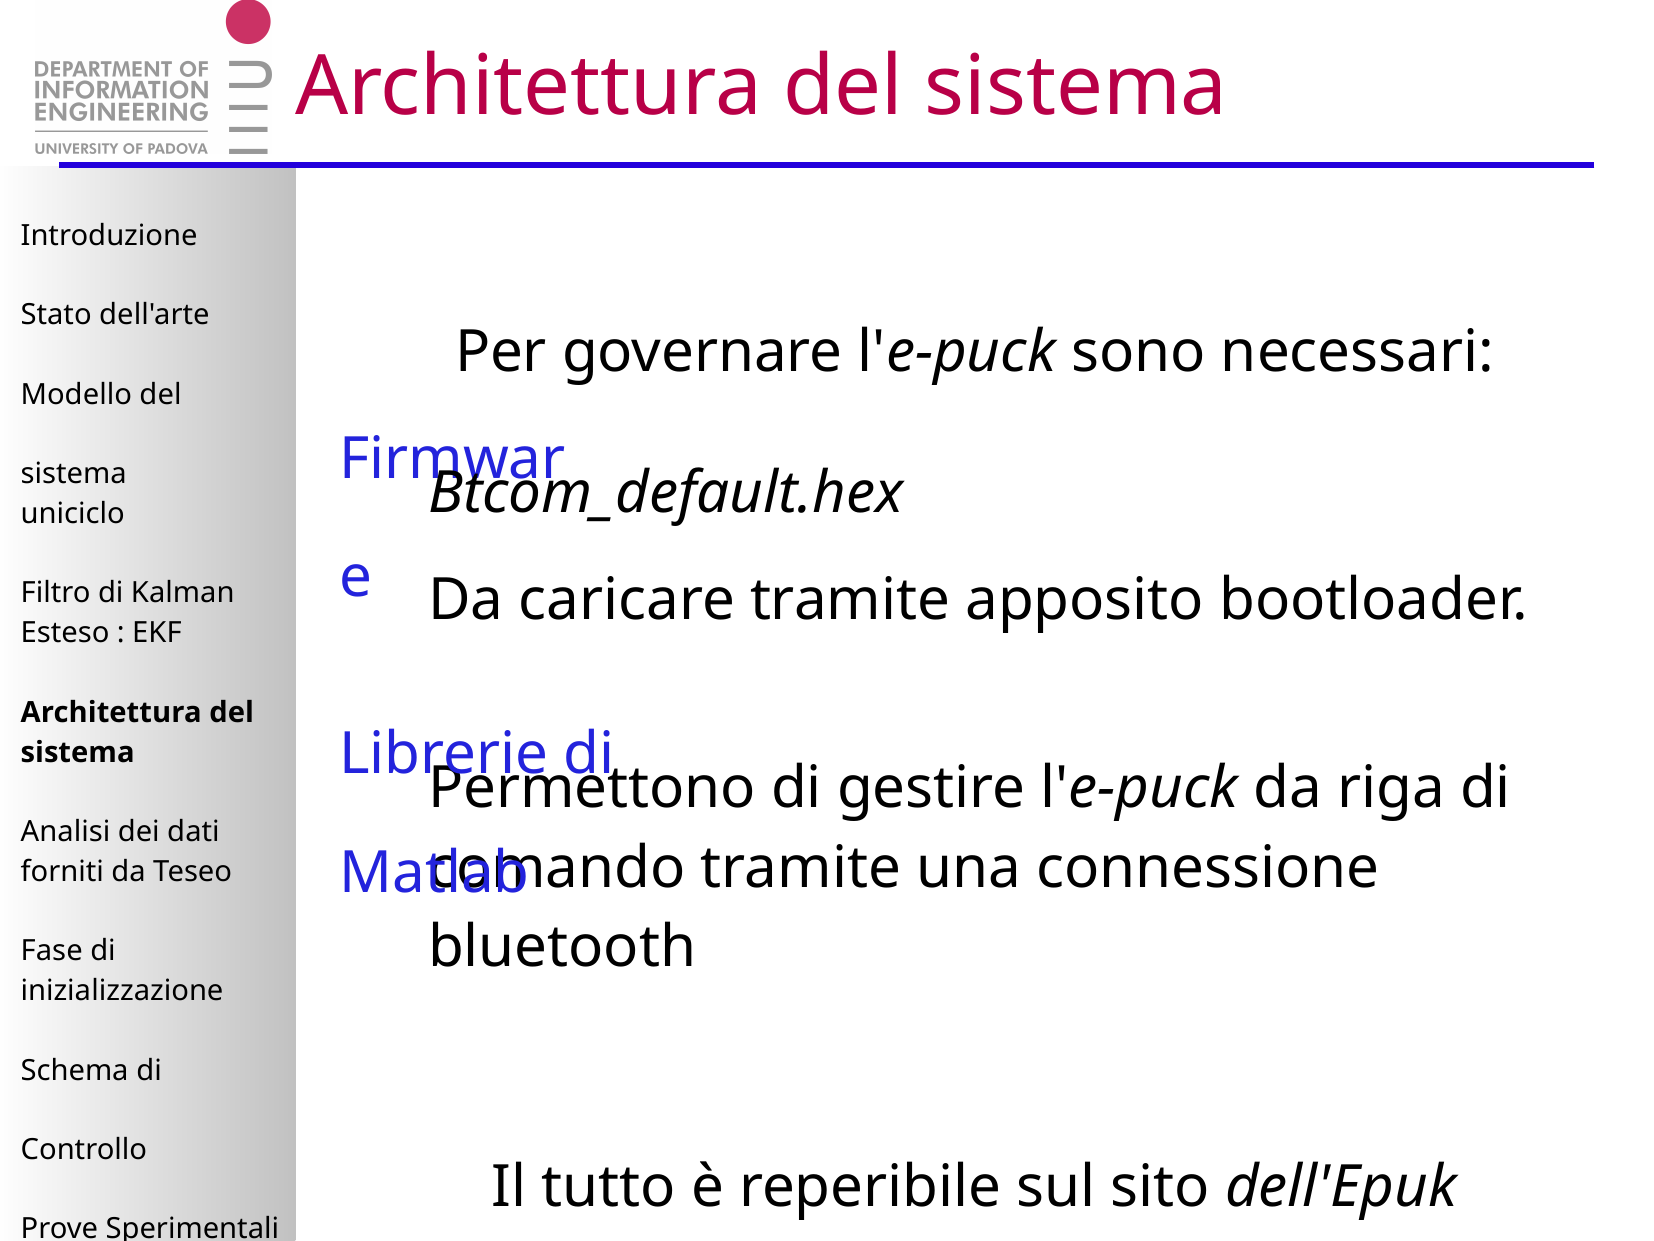

# Architettura del sistema
Introduzione
Stato dell'arte
Modello del sistema
uniciclo
Filtro di Kalman
Esteso : EKF
Architettura del
sistema
Analisi dei dati
forniti da Teseo
Fase di
inizializzazione
Schema di Controllo
Prove Sperimentali
Conclusioni
Sviluppi futuri
Per governare l'e-puck sono necessari:
Firmware
Btcom_default.hex
Da caricare tramite apposito bootloader.
Librerie di Matlab
Permettono di gestire l'e-puck da riga di comando tramite una connessione bluetooth
Il tutto è reperibile sul sito dell'Epuk